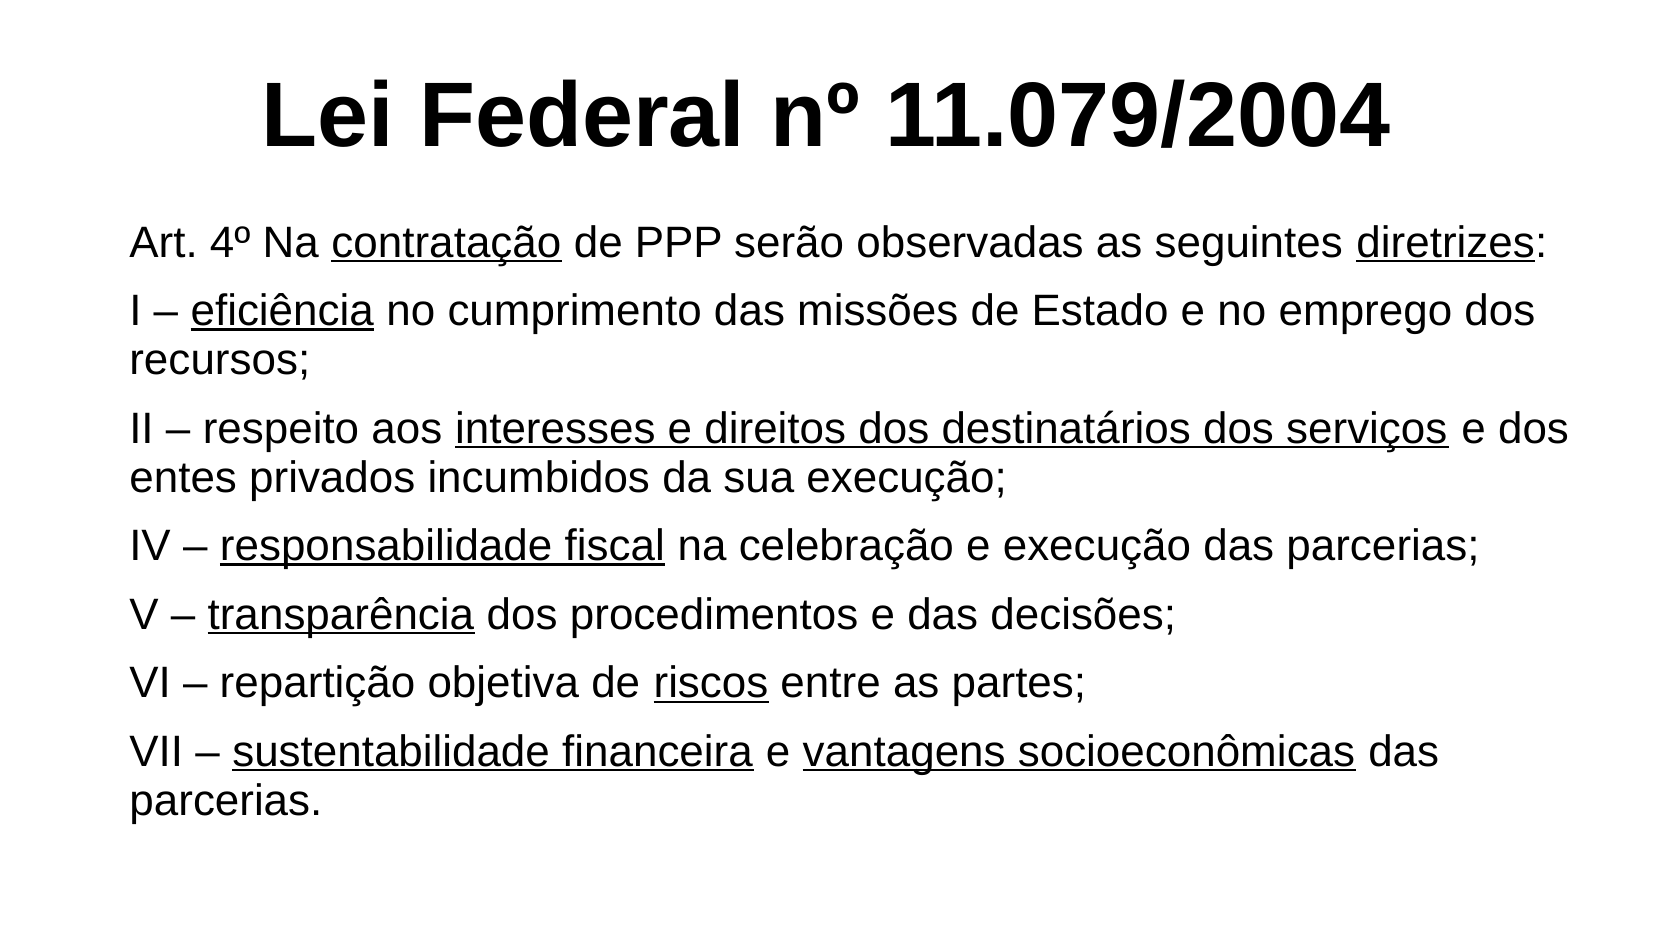

Lei Federal nº 11.079/2004
# Art. 4º Na contratação de PPP serão observadas as seguintes diretrizes:
I – eficiência no cumprimento das missões de Estado e no emprego dos recursos;
II – respeito aos interesses e direitos dos destinatários dos serviços e dos entes privados incumbidos da sua execução;
IV – responsabilidade fiscal na celebração e execução das parcerias;
V – transparência dos procedimentos e das decisões;
VI – repartição objetiva de riscos entre as partes;
VII – sustentabilidade financeira e vantagens socioeconômicas das parcerias.